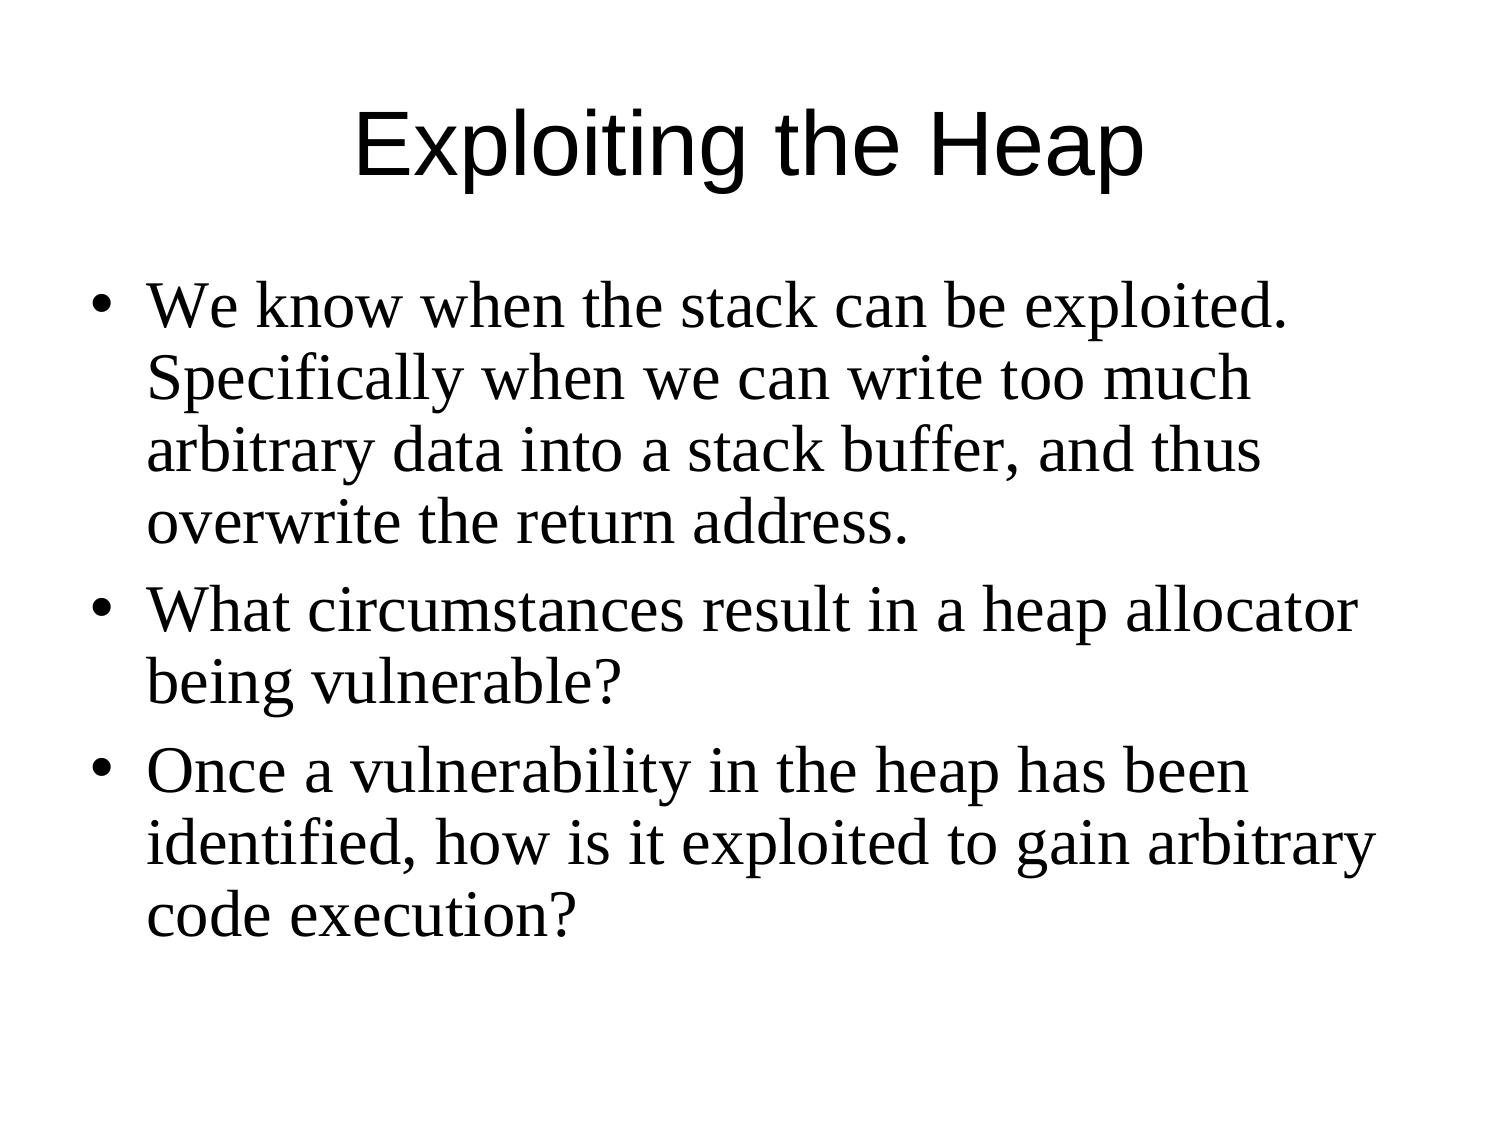

# Exploiting the Heap
We know when the stack can be exploited. Specifically when we can write too much arbitrary data into a stack buffer, and thus overwrite the return address.
What circumstances result in a heap allocator being vulnerable?
Once a vulnerability in the heap has been identified, how is it exploited to gain arbitrary code execution?